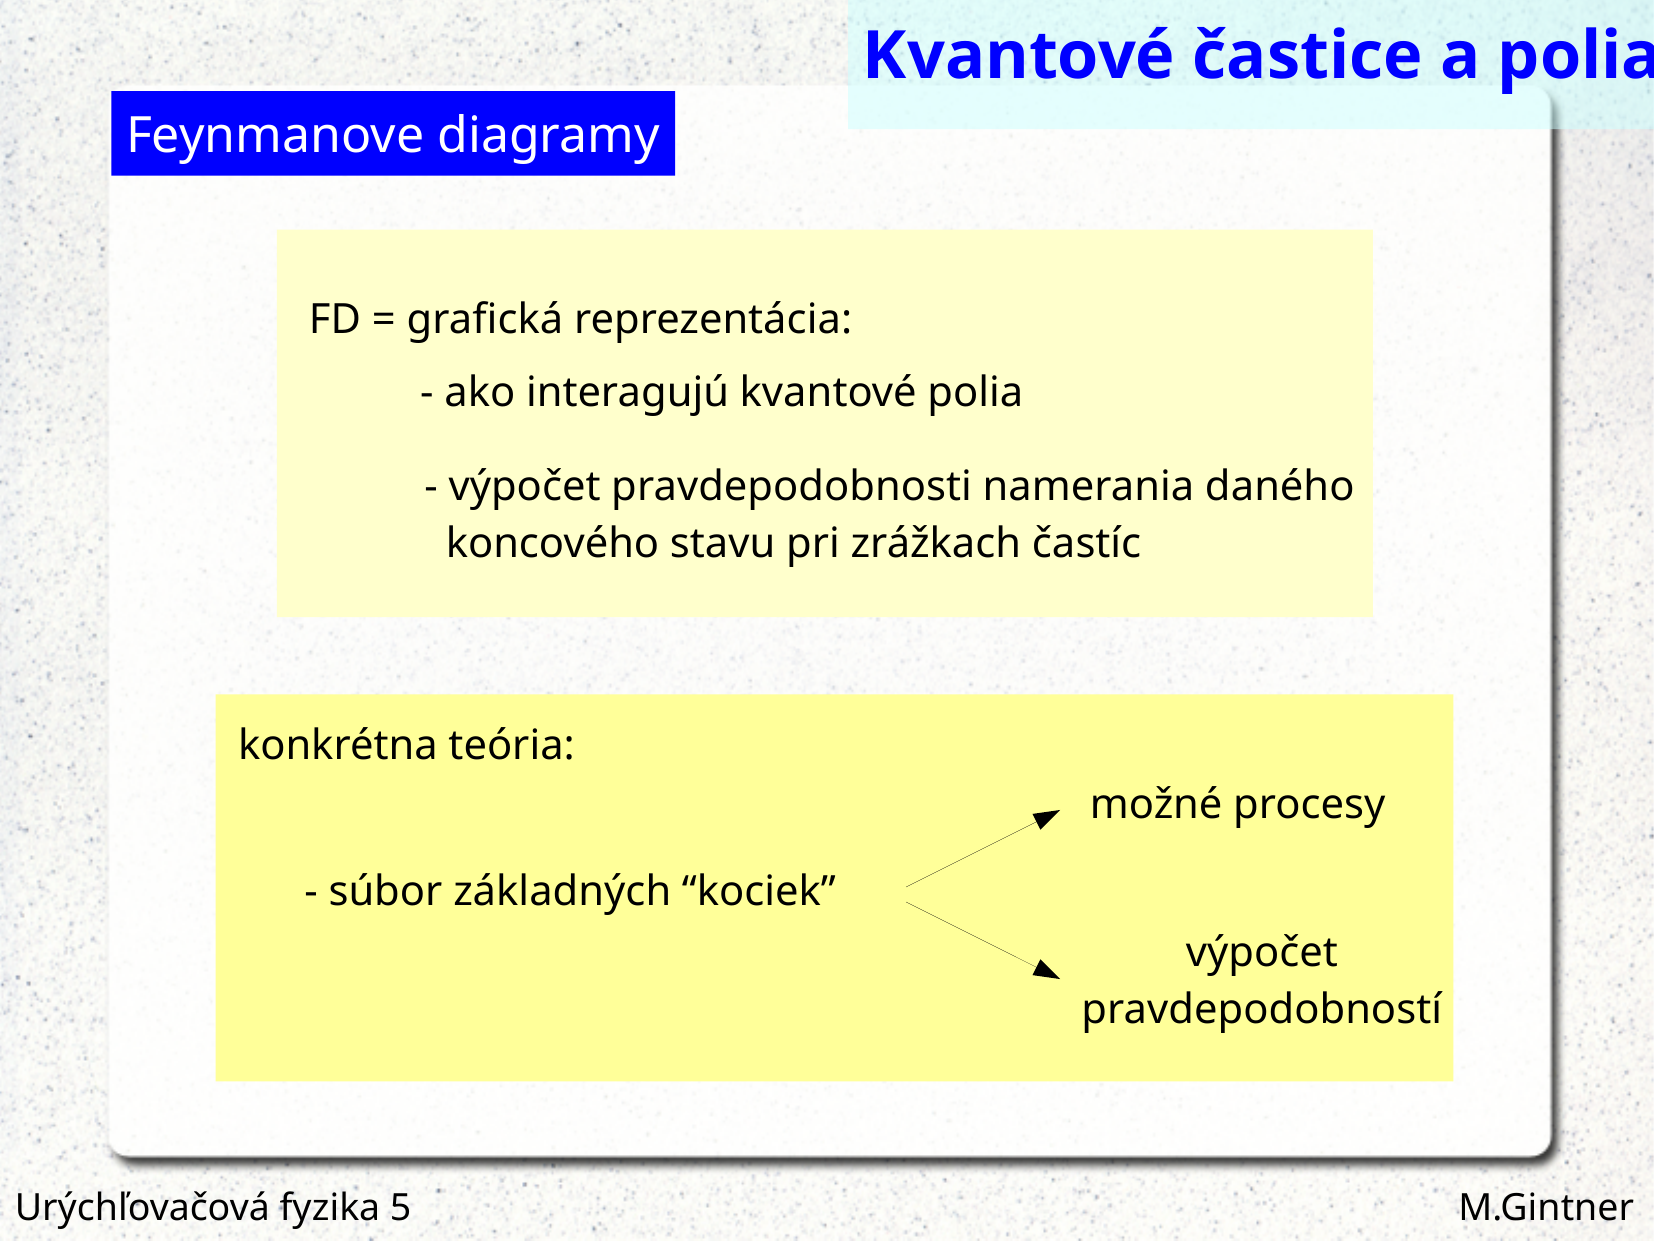

Kvantové častice a polia
Feynmanove diagramy
FD = grafická reprezentácia:
- ako interagujú kvantové polia
- výpočet pravdepodobnosti namerania daného
 koncového stavu pri zrážkach častíc
konkrétna teória:
možné procesy
- súbor základných “kociek”
výpočet
pravdepodobností
Urýchľovačová fyzika 5
M.Gintner